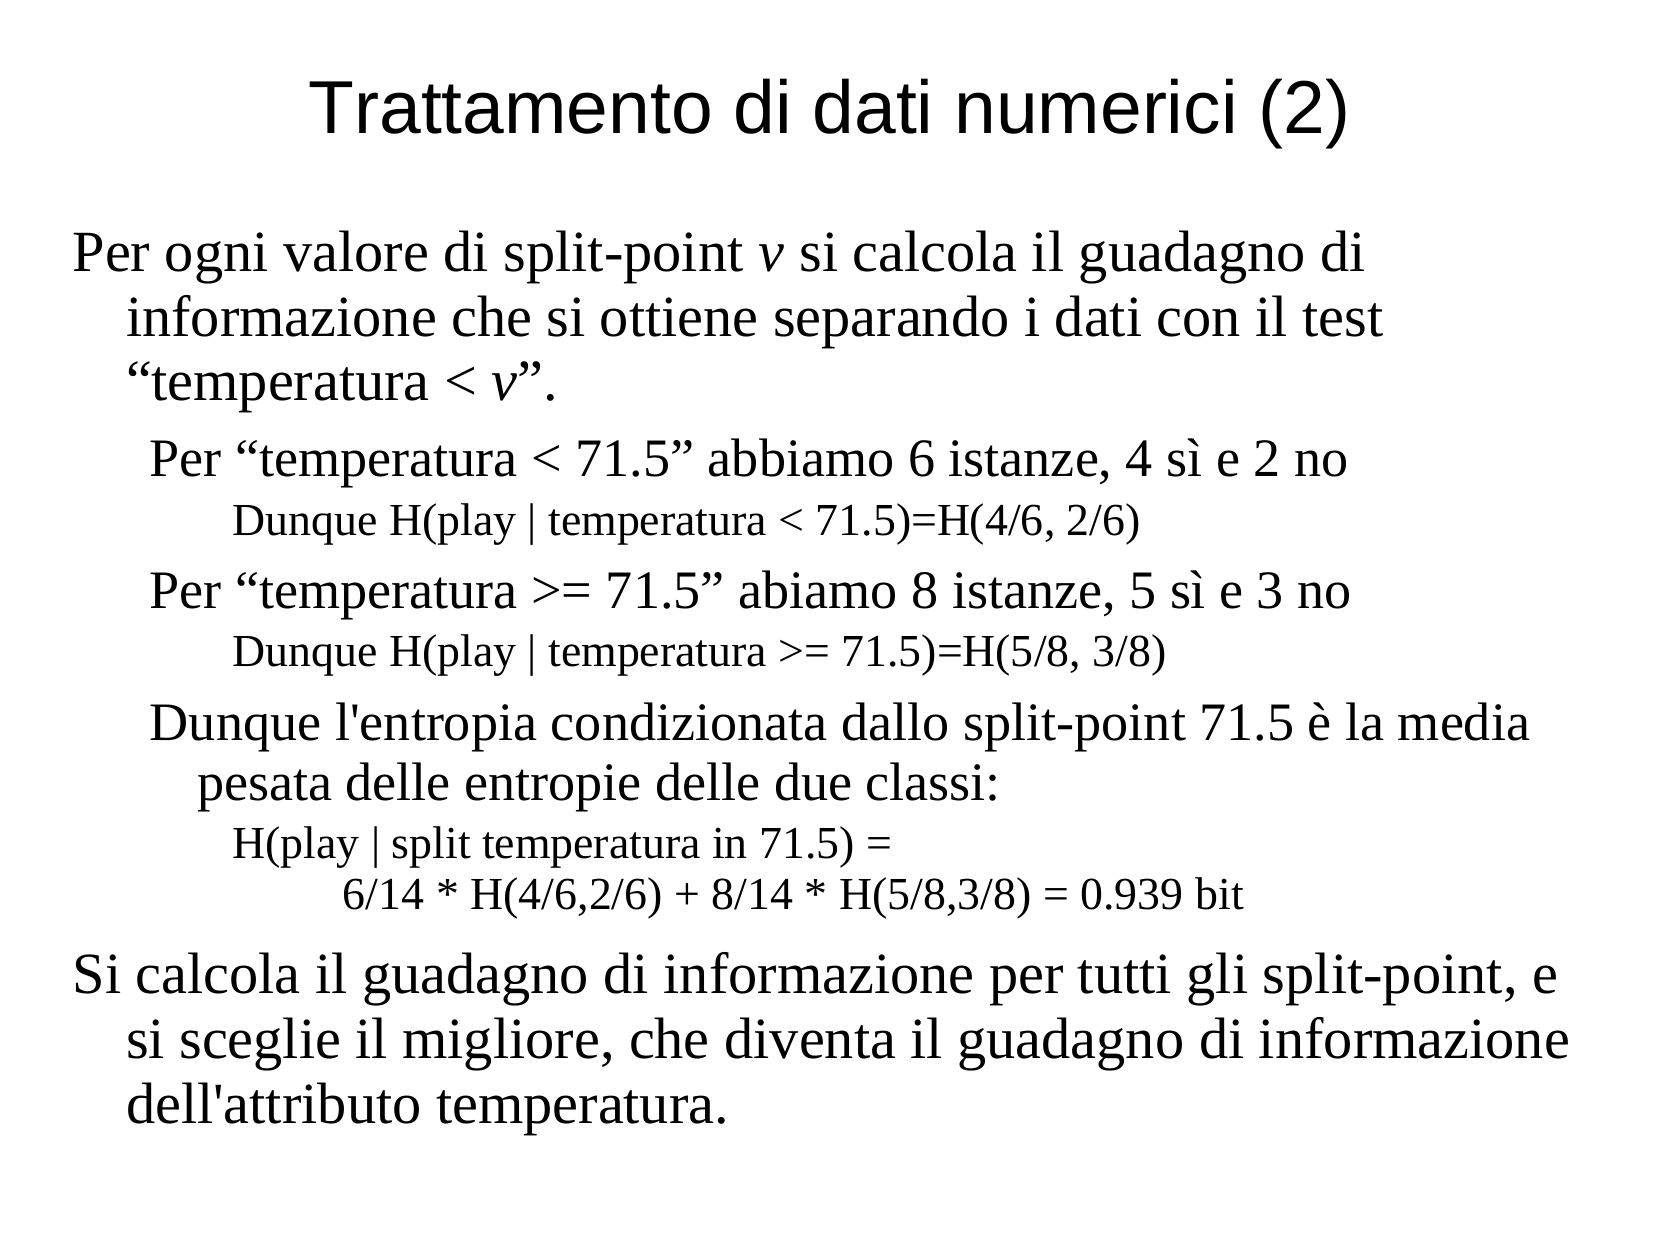

# Trattamento di dati numerici (2)
Per ogni valore di split-point v si calcola il guadagno di informazione che si ottiene separando i dati con il test “temperatura < v”.
Per “temperatura < 71.5” abbiamo 6 istanze, 4 sì e 2 no
Dunque H(play | temperatura < 71.5)=H(4/6, 2/6)
Per “temperatura >= 71.5” abiamo 8 istanze, 5 sì e 3 no
Dunque H(play | temperatura >= 71.5)=H(5/8, 3/8)
Dunque l'entropia condizionata dallo split-point 71.5 è la media pesata delle entropie delle due classi:
H(play | split temperatura in 71.5) =
	6/14 * H(4/6,2/6) + 8/14 * H(5/8,3/8) = 0.939 bit
Si calcola il guadagno di informazione per tutti gli split-point, e si sceglie il migliore, che diventa il guadagno di informazione dell'attributo temperatura.